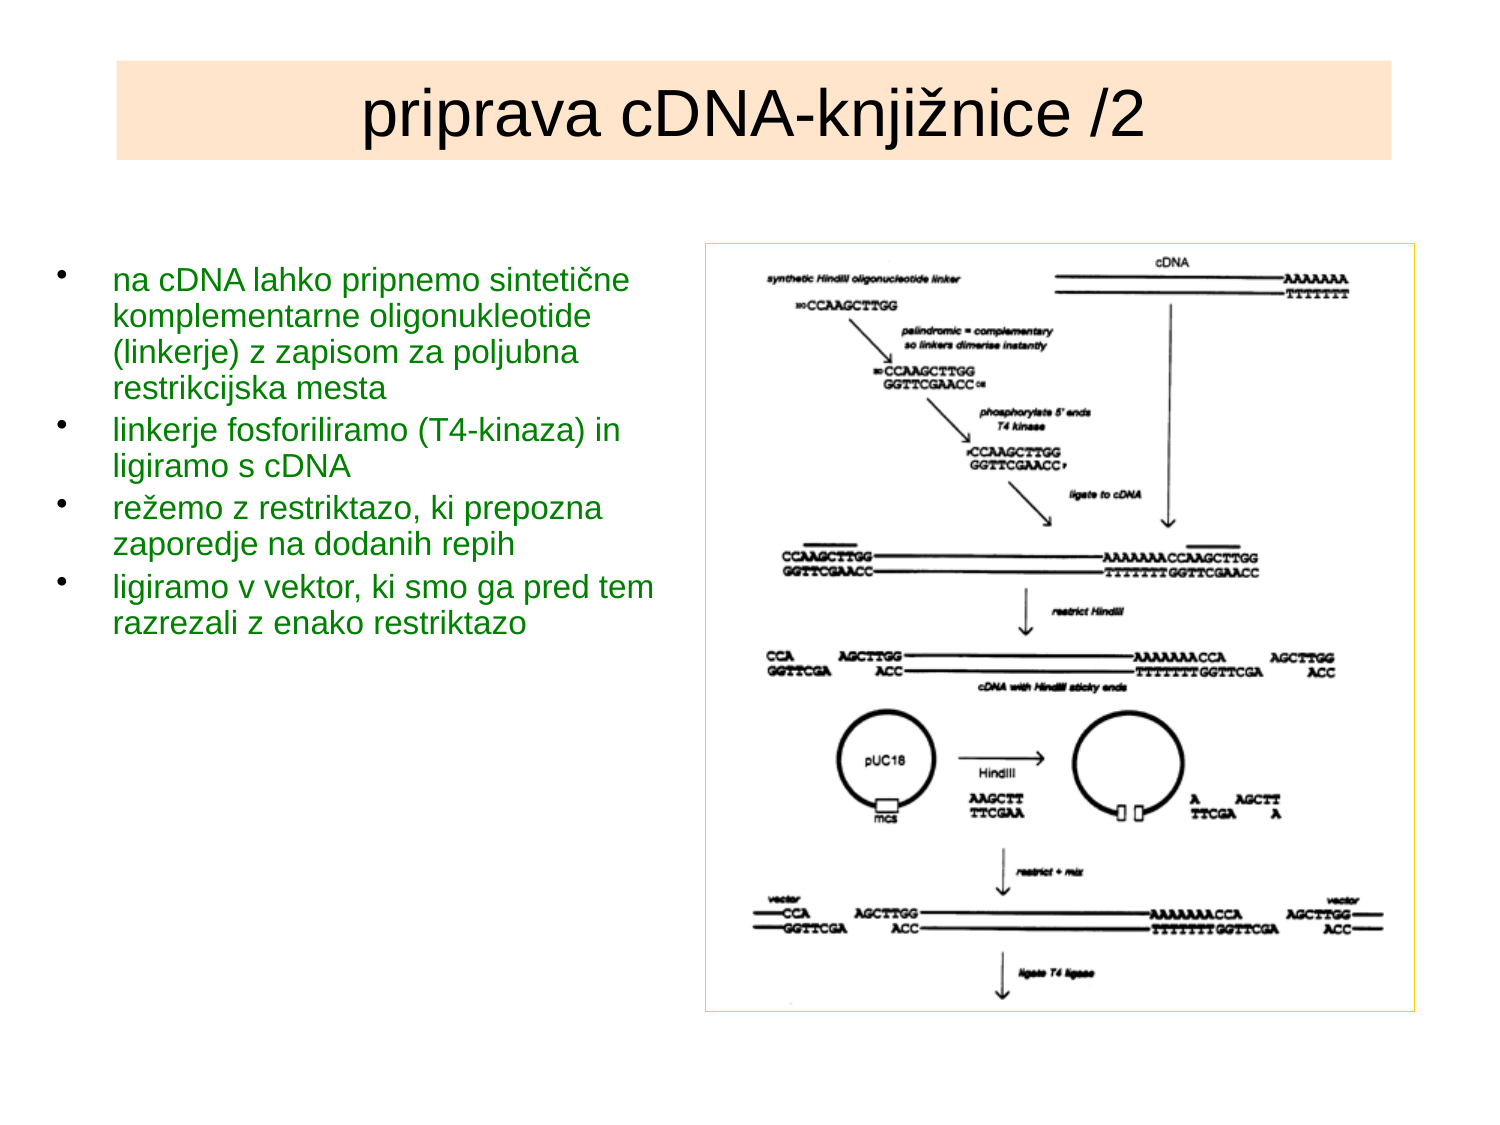

# priprava cDNA-knjižnice /2
na cDNA lahko pripnemo sintetične
komplementarne oligonukleotide
(linkerje) z zapisom za poljubna restrikcijska mesta
linkerje fosforiliramo (T4-kinaza) in
ligiramo s cDNA
režemo z restriktazo, ki prepozna zaporedje na dodanih repih
ligiramo v vektor, ki smo ga pred tem razrezali z enako restriktazo